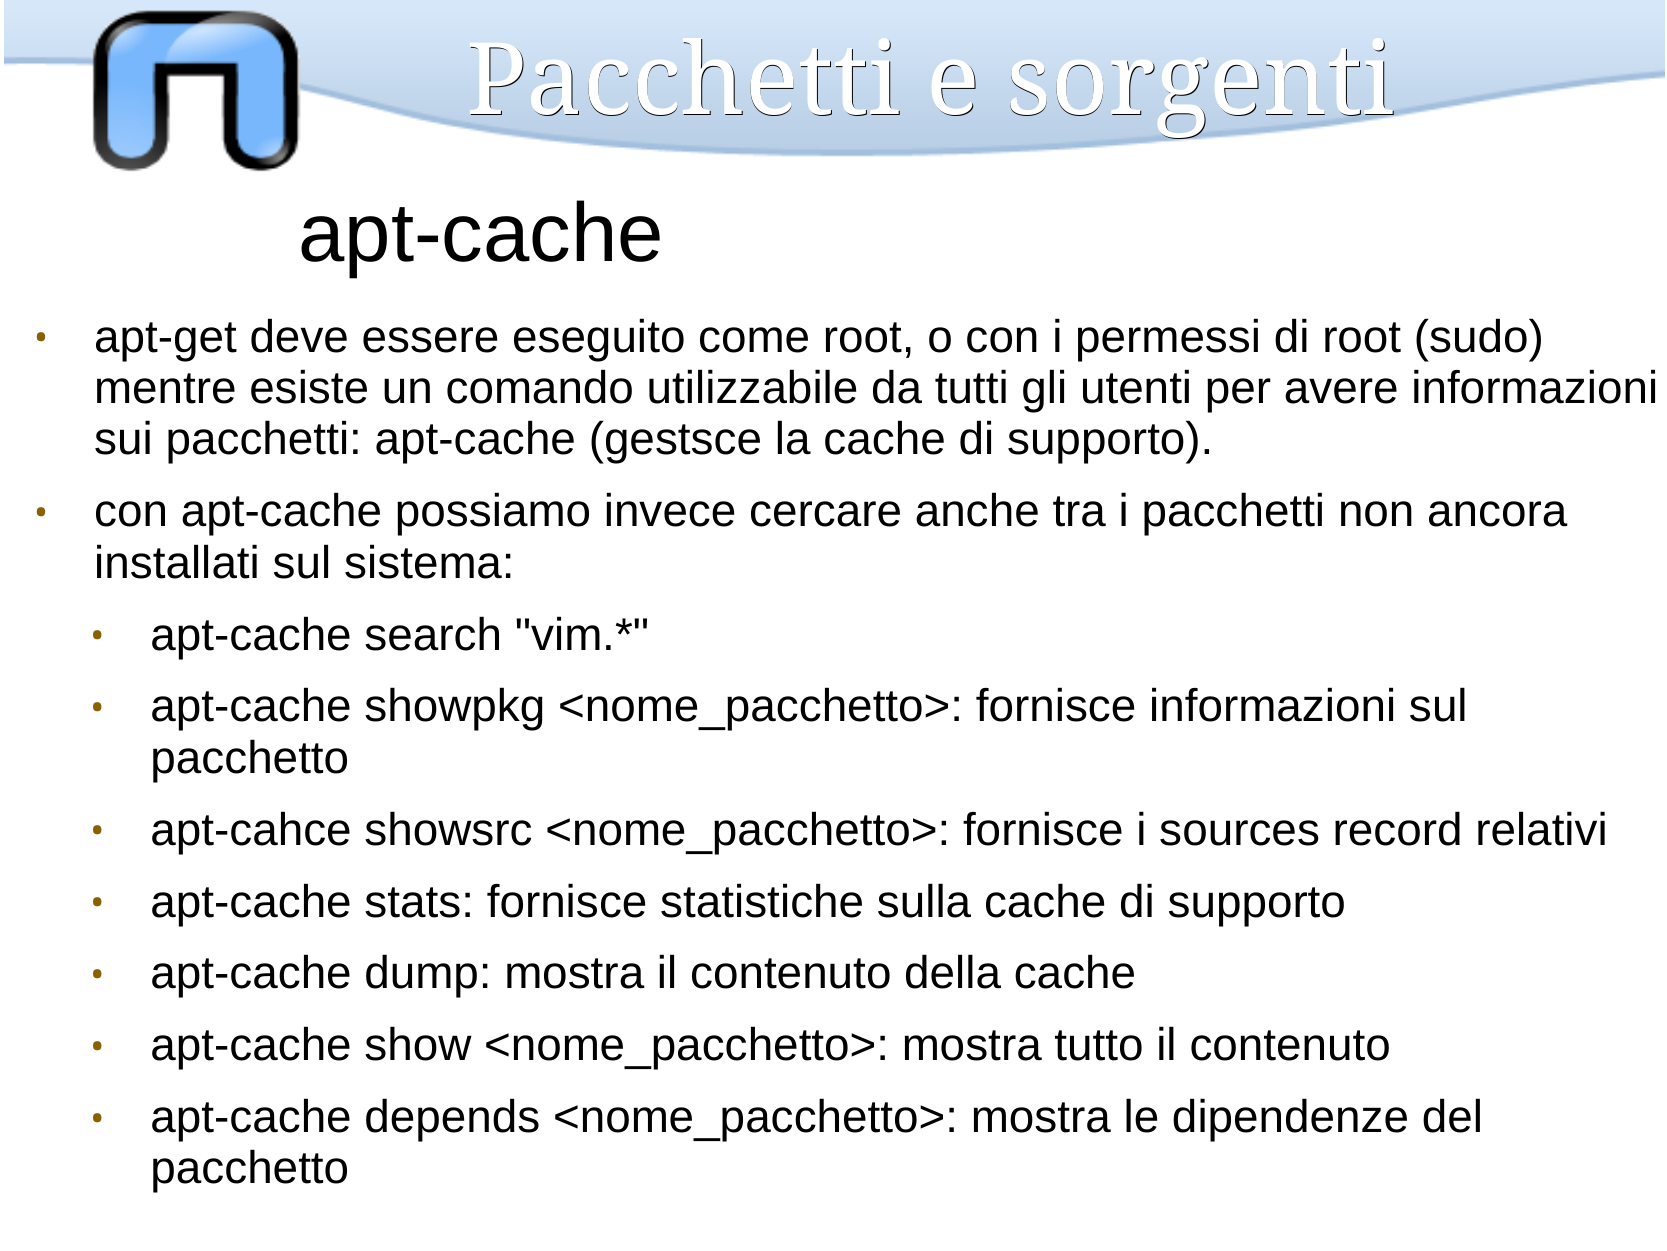

Pacchetti e sorgenti
# apt-cache
apt-get deve essere eseguito come root, o con i permessi di root (sudo) mentre esiste un comando utilizzabile da tutti gli utenti per avere informazioni sui pacchetti: apt-cache (gestsce la cache di supporto).
con apt-cache possiamo invece cercare anche tra i pacchetti non ancora installati sul sistema:
apt-cache search "vim.*"
apt-cache showpkg <nome_pacchetto>: fornisce informazioni sul pacchetto
apt-cahce showsrc <nome_pacchetto>: fornisce i sources record relativi
apt-cache stats: fornisce statistiche sulla cache di supporto
apt-cache dump: mostra il contenuto della cache
apt-cache show <nome_pacchetto>: mostra tutto il contenuto
apt-cache depends <nome_pacchetto>: mostra le dipendenze del pacchetto